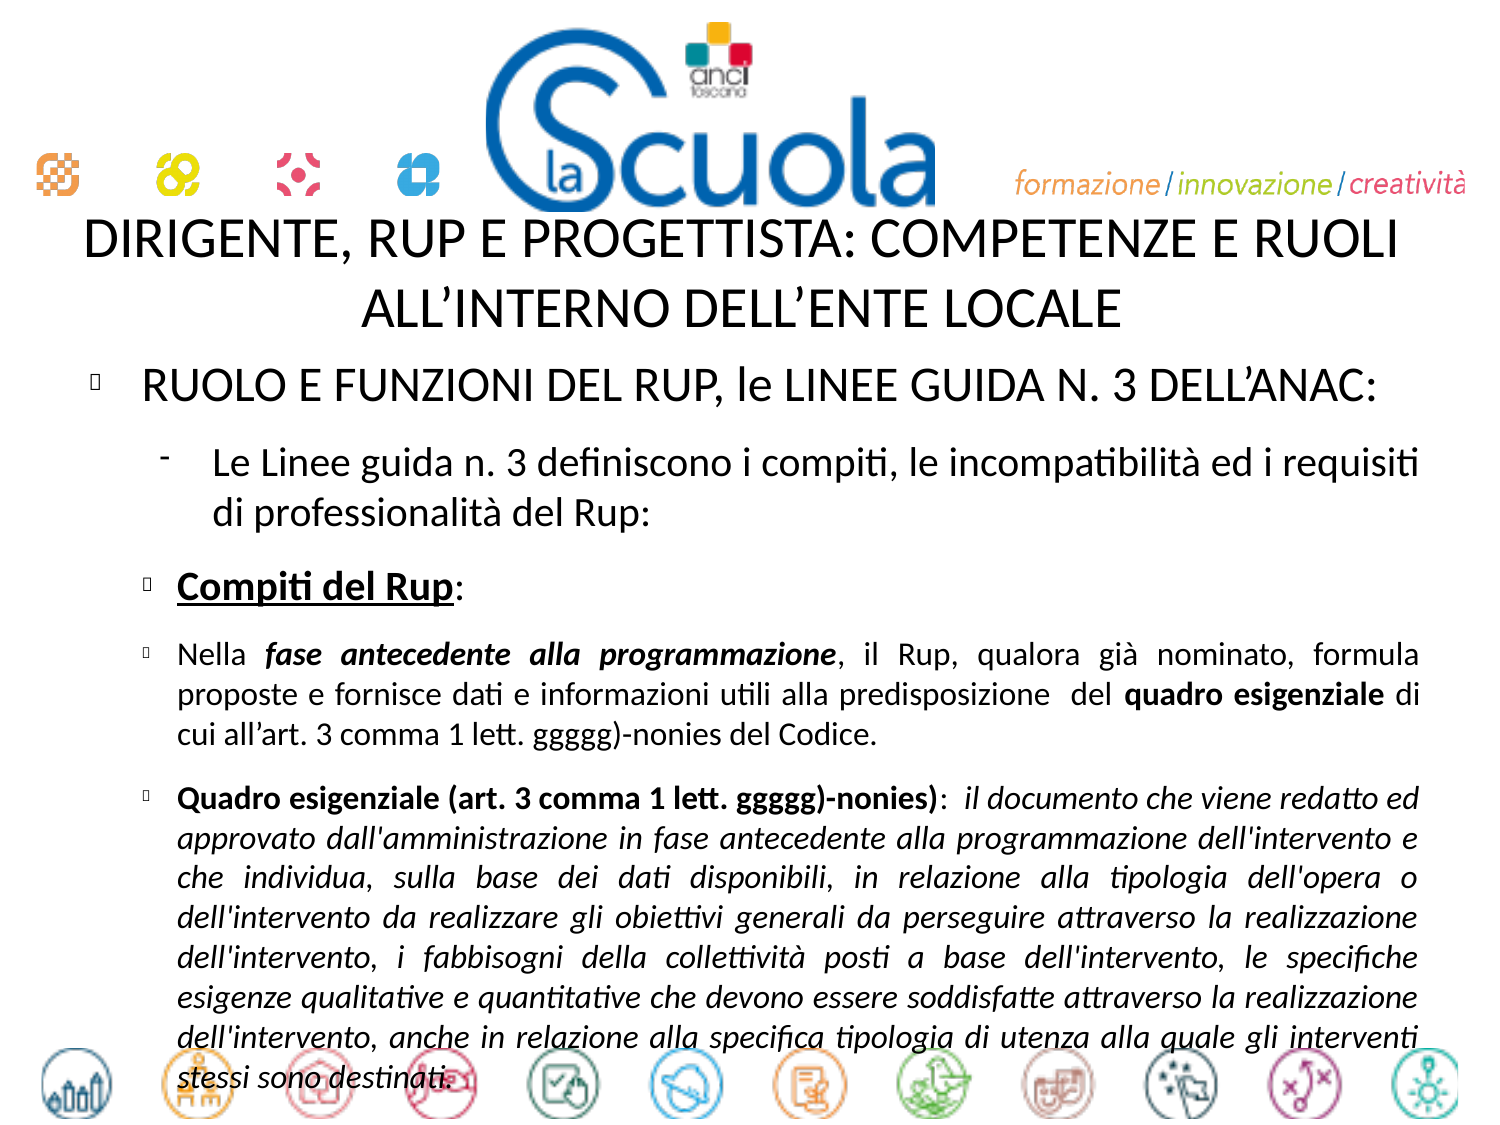

DIRIGENTE, RUP E PROGETTISTA: COMPETENZE E RUOLI ALL’INTERNO DELL’ENTE LOCALE
RUOLO E FUNZIONI DEL RUP, le LINEE GUIDA N. 3 DELL’ANAC:
Le Linee guida n. 3 definiscono i compiti, le incompatibilità ed i requisiti di professionalità del Rup:
Compiti del Rup:
Nella fase antecedente alla programmazione, il Rup, qualora già nominato, formula proposte e fornisce dati e informazioni utili alla predisposizione del quadro esigenziale di cui all’art. 3 comma 1 lett. ggggg)-nonies del Codice.
Quadro esigenziale (art. 3 comma 1 lett. ggggg)-nonies): il documento che viene redatto ed approvato dall'amministrazione in fase antecedente alla programmazione dell'intervento e che individua, sulla base dei dati disponibili, in relazione alla tipologia dell'opera o dell'intervento da realizzare gli obiettivi generali da perseguire attraverso la realizzazione dell'intervento, i fabbisogni della collettività posti a base dell'intervento, le specifiche esigenze qualitative e quantitative che devono essere soddisfatte attraverso la realizzazione dell'intervento, anche in relazione alla specifica tipologia di utenza alla quale gli interventi stessi sono destinati.